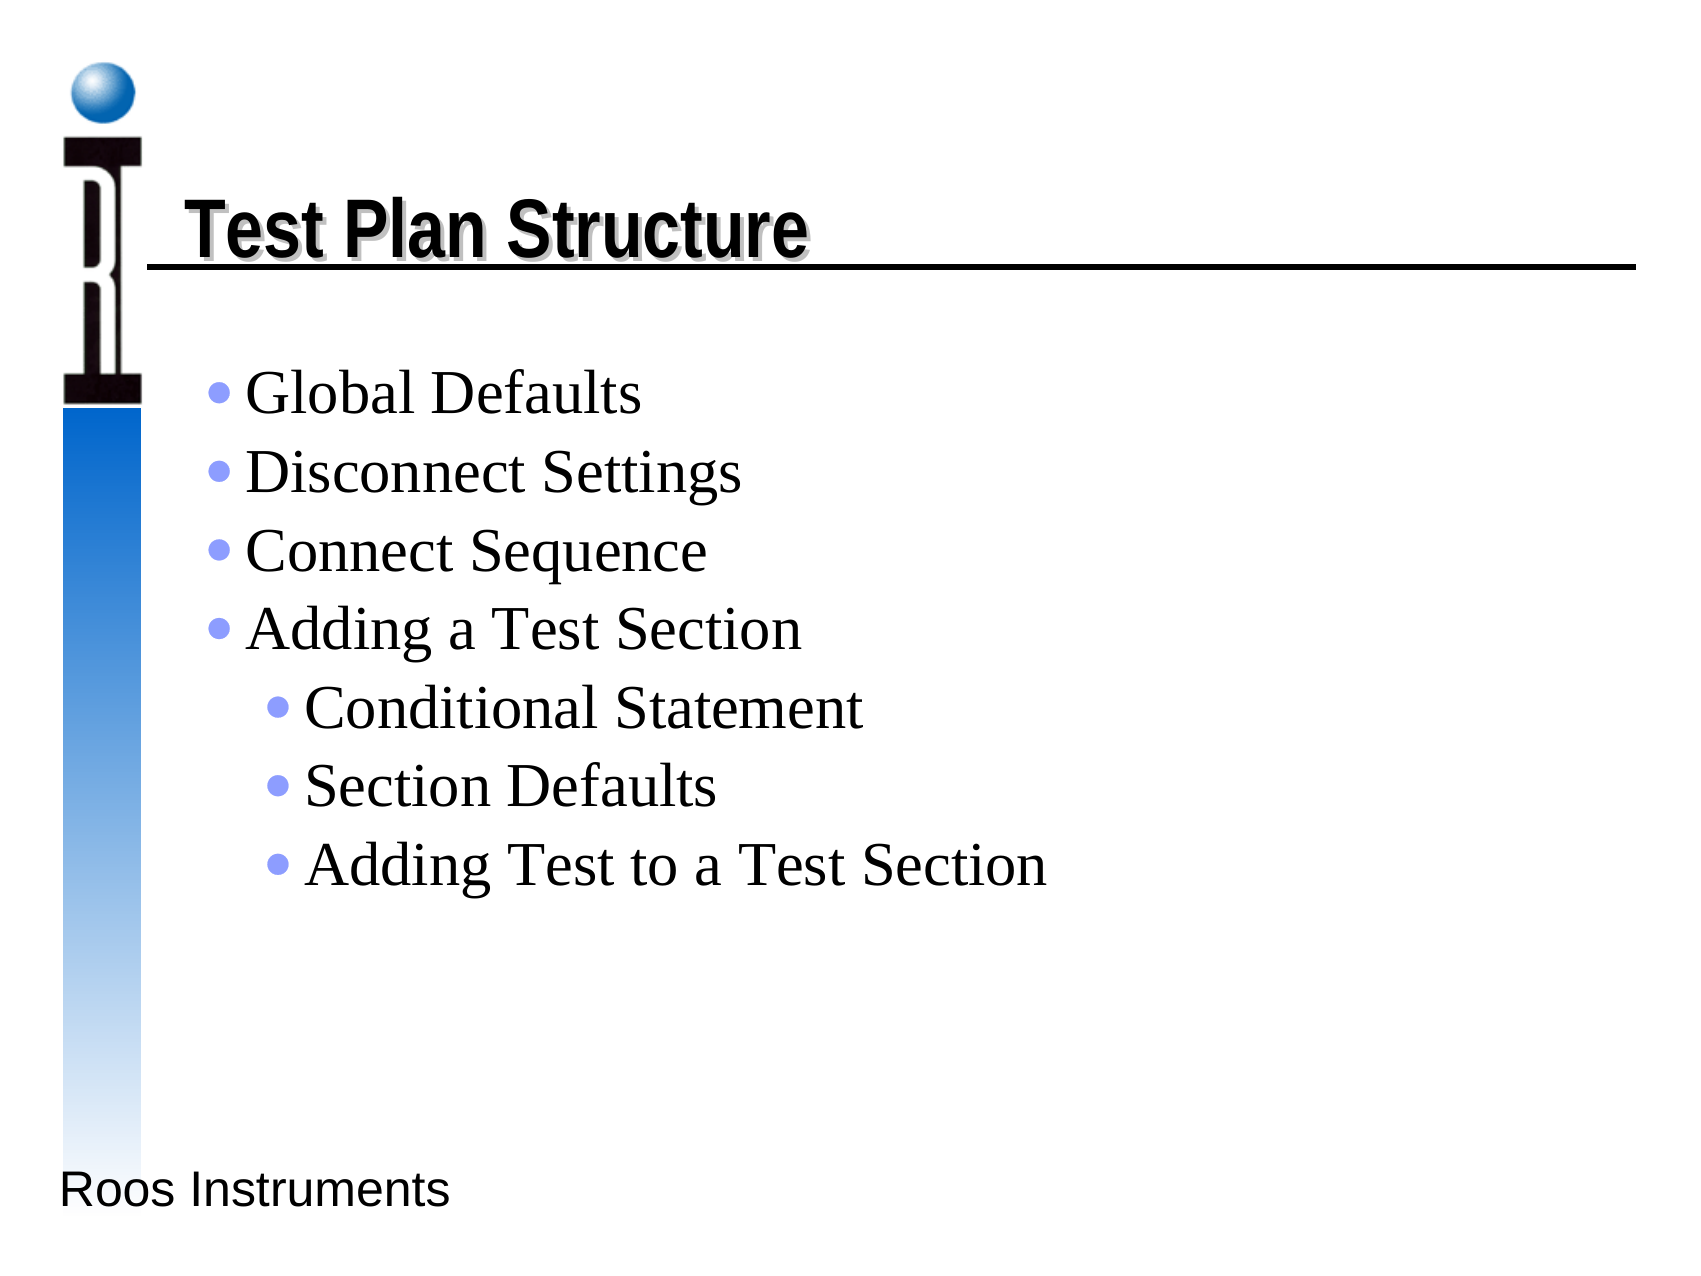

Test Plan Structure
Global Defaults
Disconnect Settings
Connect Sequence
Adding a Test Section
Conditional Statement
Section Defaults
Adding Test to a Test Section